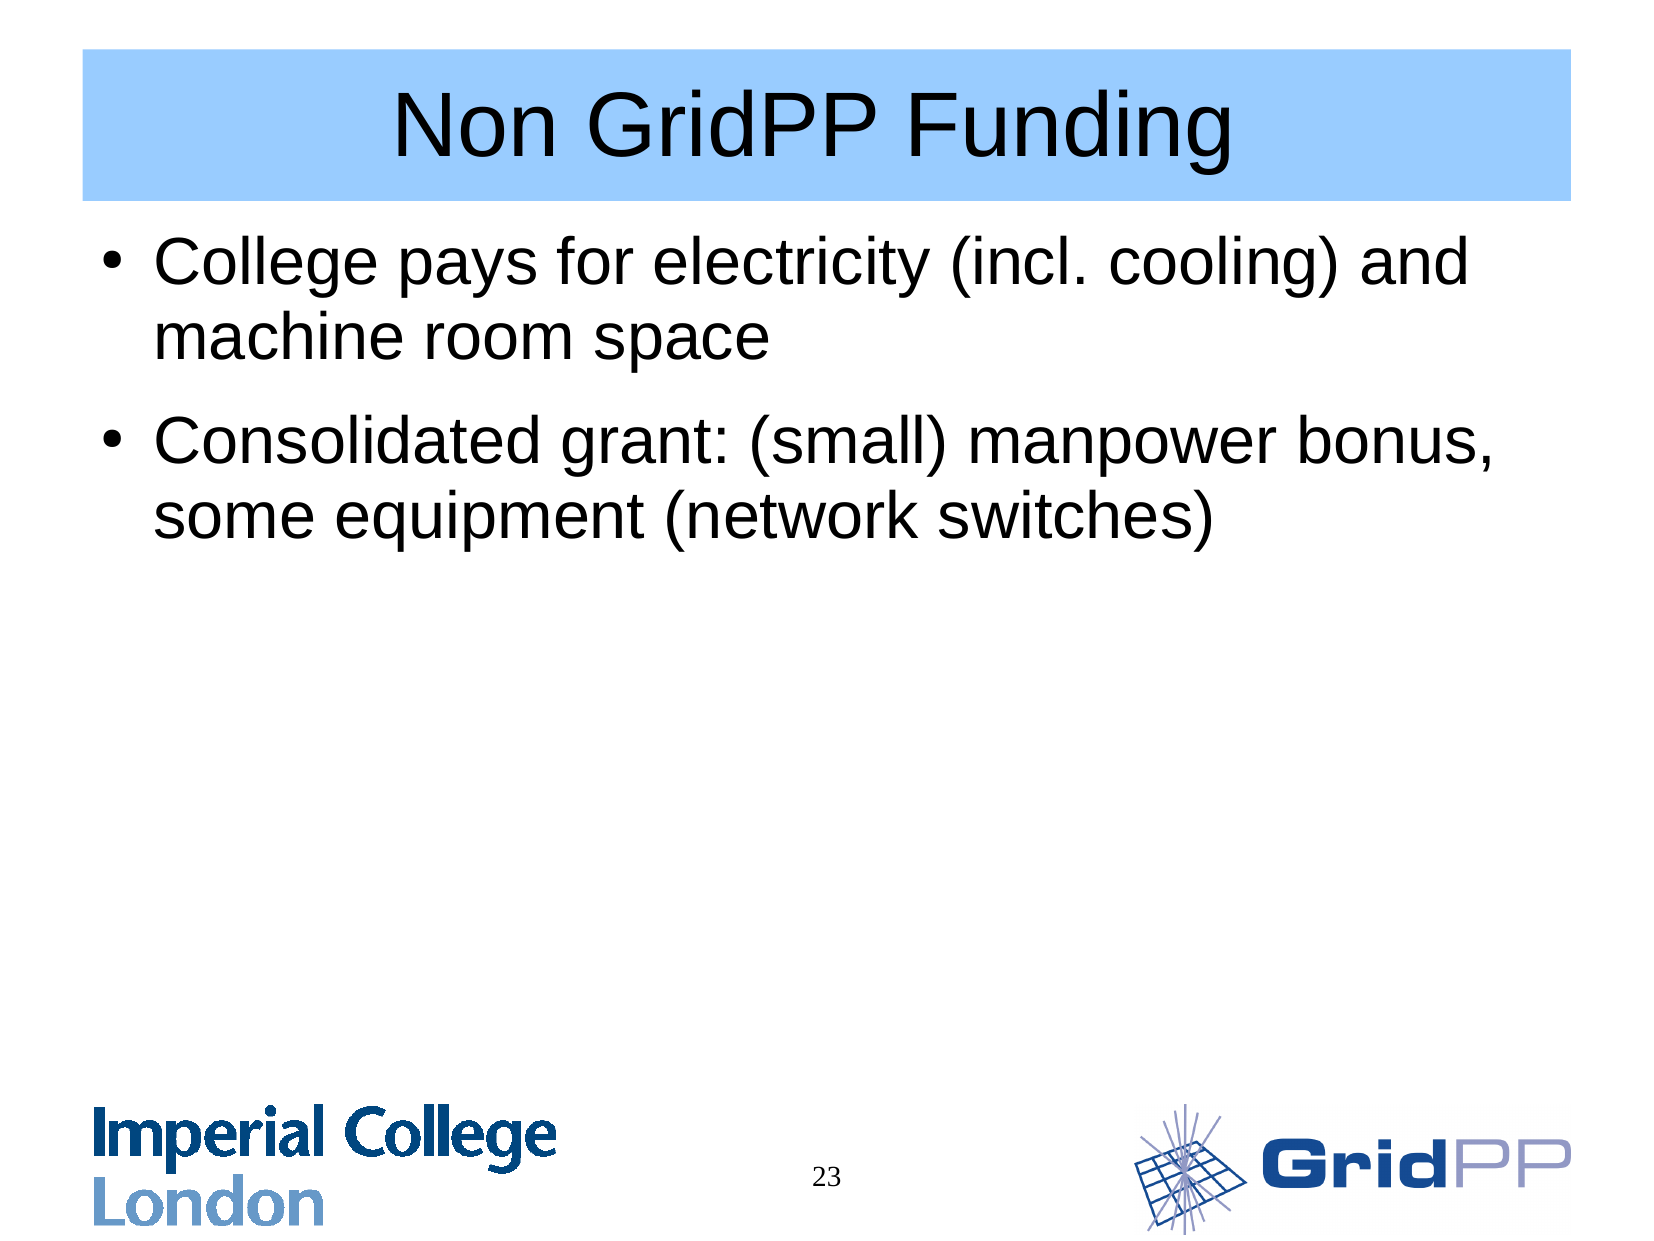

# Non GridPP Funding
College pays for electricity (incl. cooling) and machine room space
Consolidated grant: (small) manpower bonus, some equipment (network switches)
23